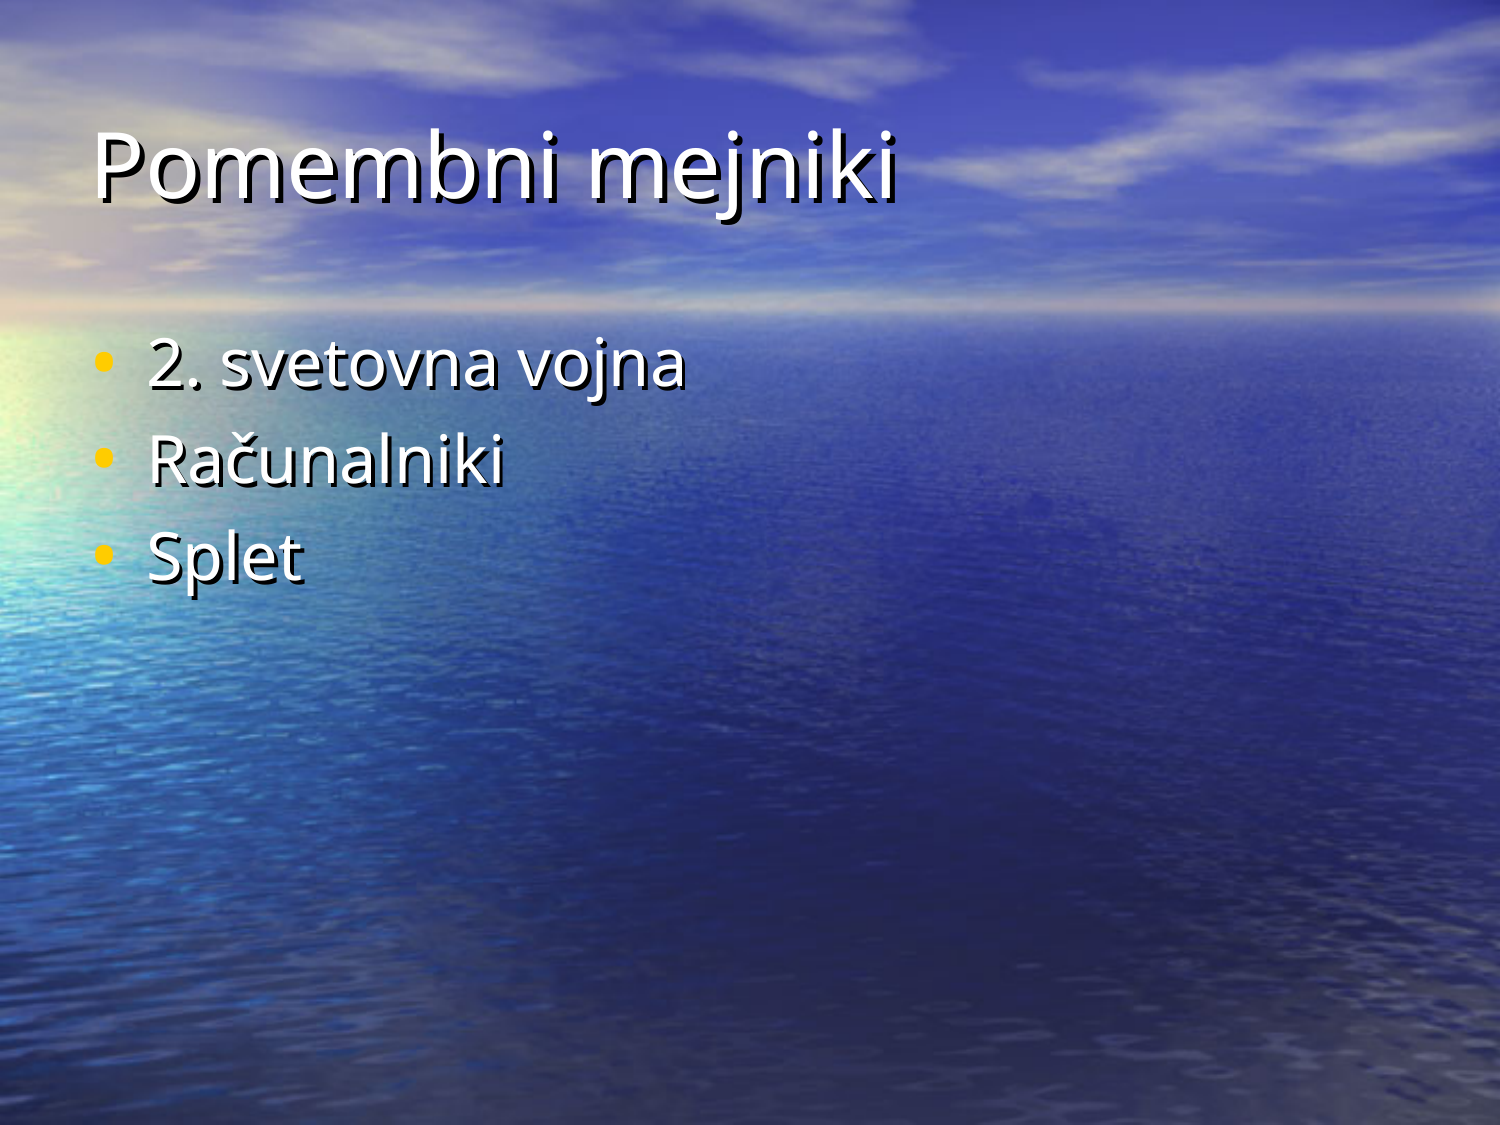

# Pomembni mejniki
2. svetovna vojna
Računalniki
Splet